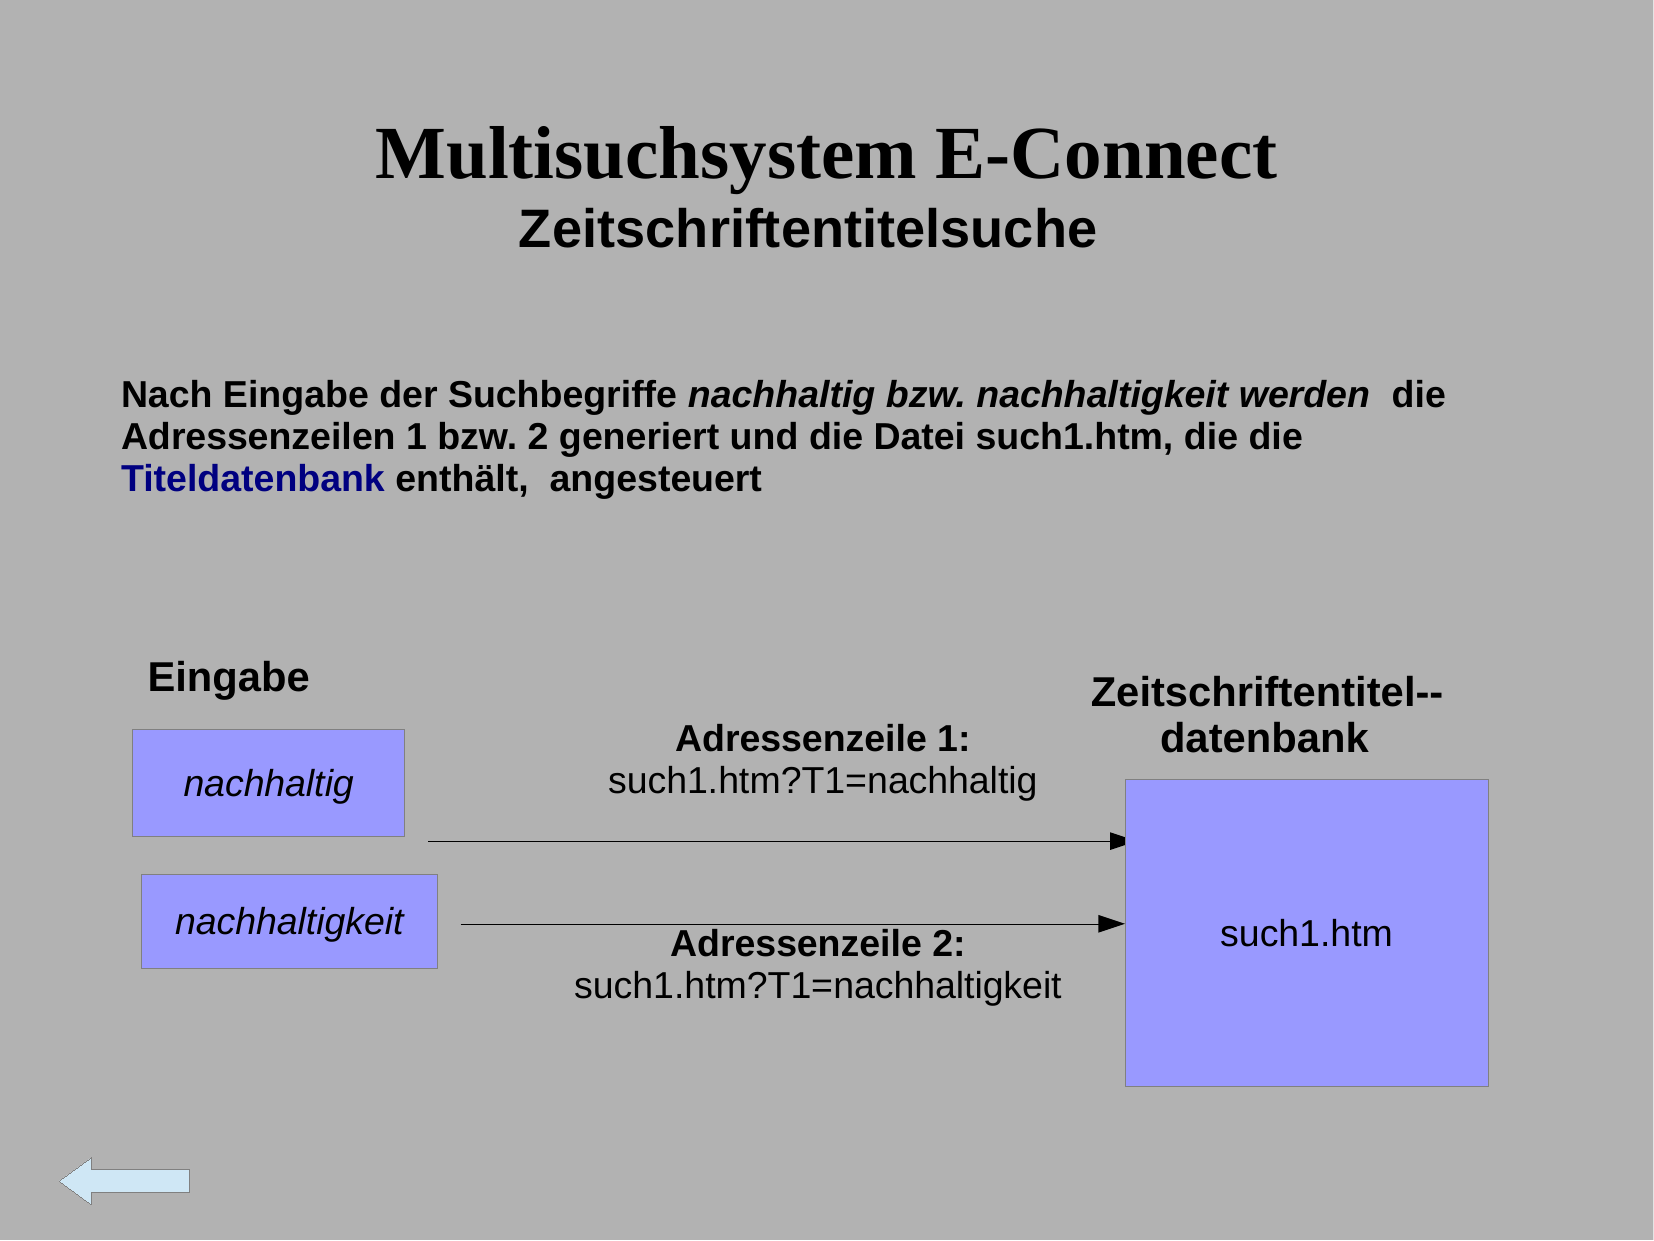

# Multisuchsystem E-Connect
 Zeitschriftentitelsuche
Nach Eingabe der Suchbegriffe nachhaltig bzw. nachhaltigkeit werden die Adressenzeilen 1 bzw. 2 generiert und die Datei such1.htm, die die Titeldatenbank enthält, angesteuert
Adressenzeile 2:
such1.htm?T1=nachhaltigkeit
Adressenzeile 1:
such1.htm?T1=nachhaltig
 Zeitschriftentitel--
 datenbank
Eingabe
nachhaltig
such1.htm
nachhaltigkeit